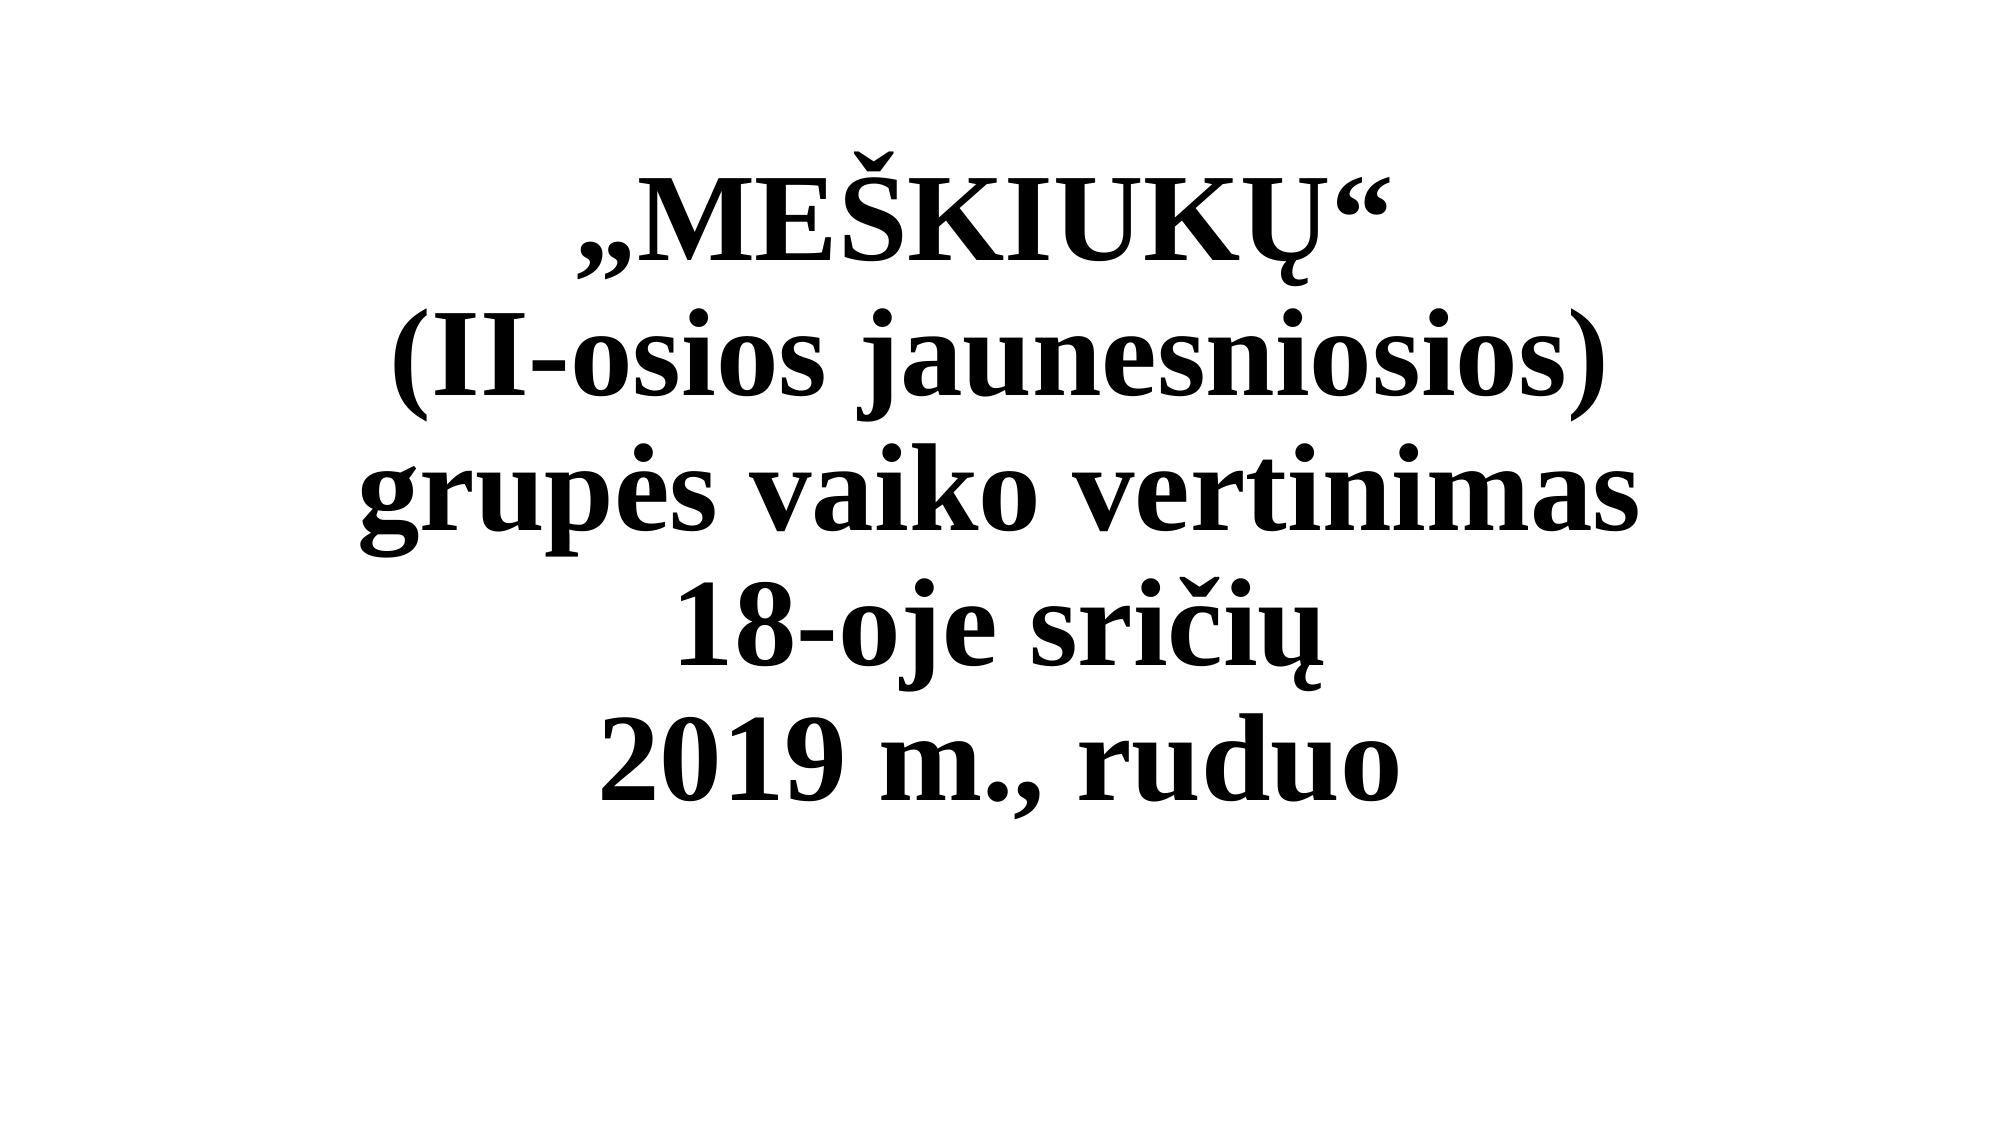

# „MEŠKIUKŲ“ (II-osios jaunesniosios) grupės vaiko vertinimas 18-oje sričių 2019 m., ruduo